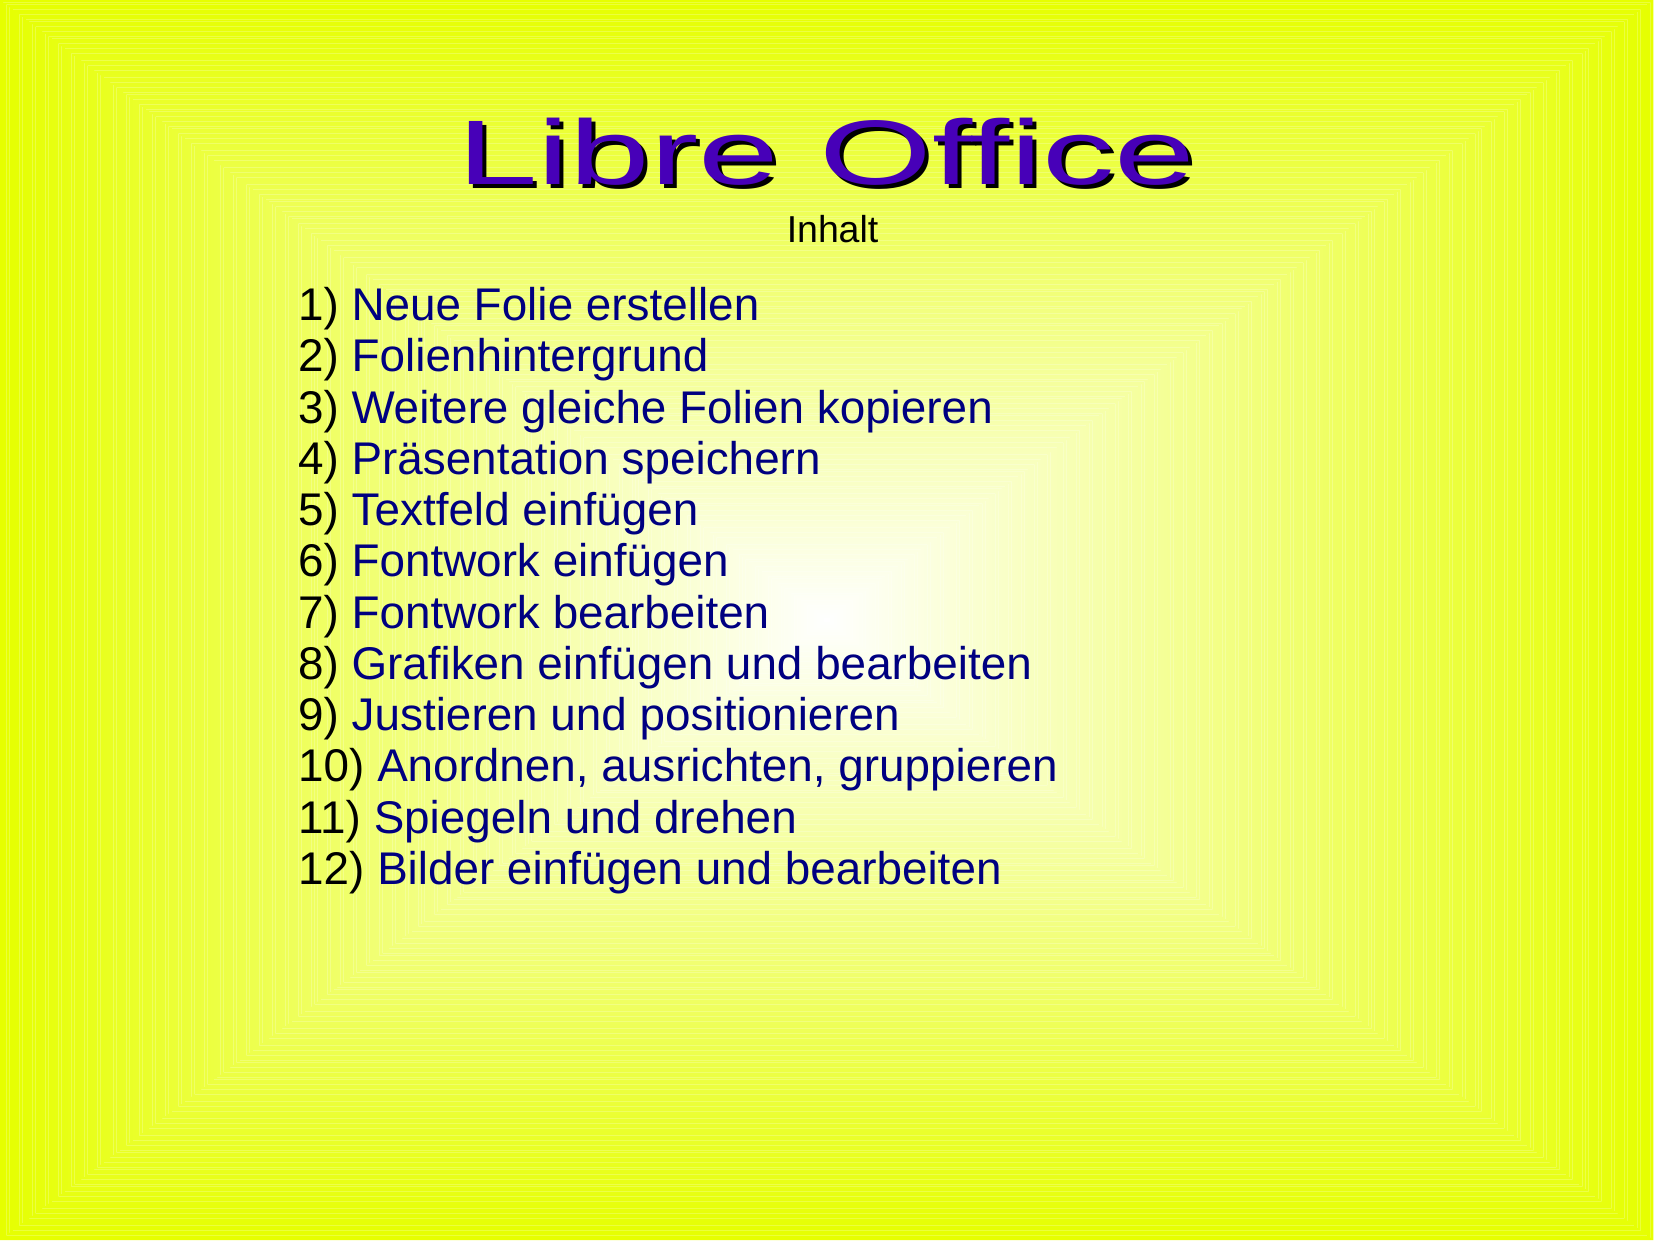

# Libre Office
Inhalt
1) Neue Folie erstellen
2) Folienhintergrund
3) Weitere gleiche Folien kopieren
4) Präsentation speichern
5) Textfeld einfügen
6) Fontwork einfügen
7) Fontwork bearbeiten
8) Grafiken einfügen und bearbeiten
9) Justieren und positionieren
10) Anordnen, ausrichten, gruppieren
11) Spiegeln und drehen
12) Bilder einfügen und bearbeiten